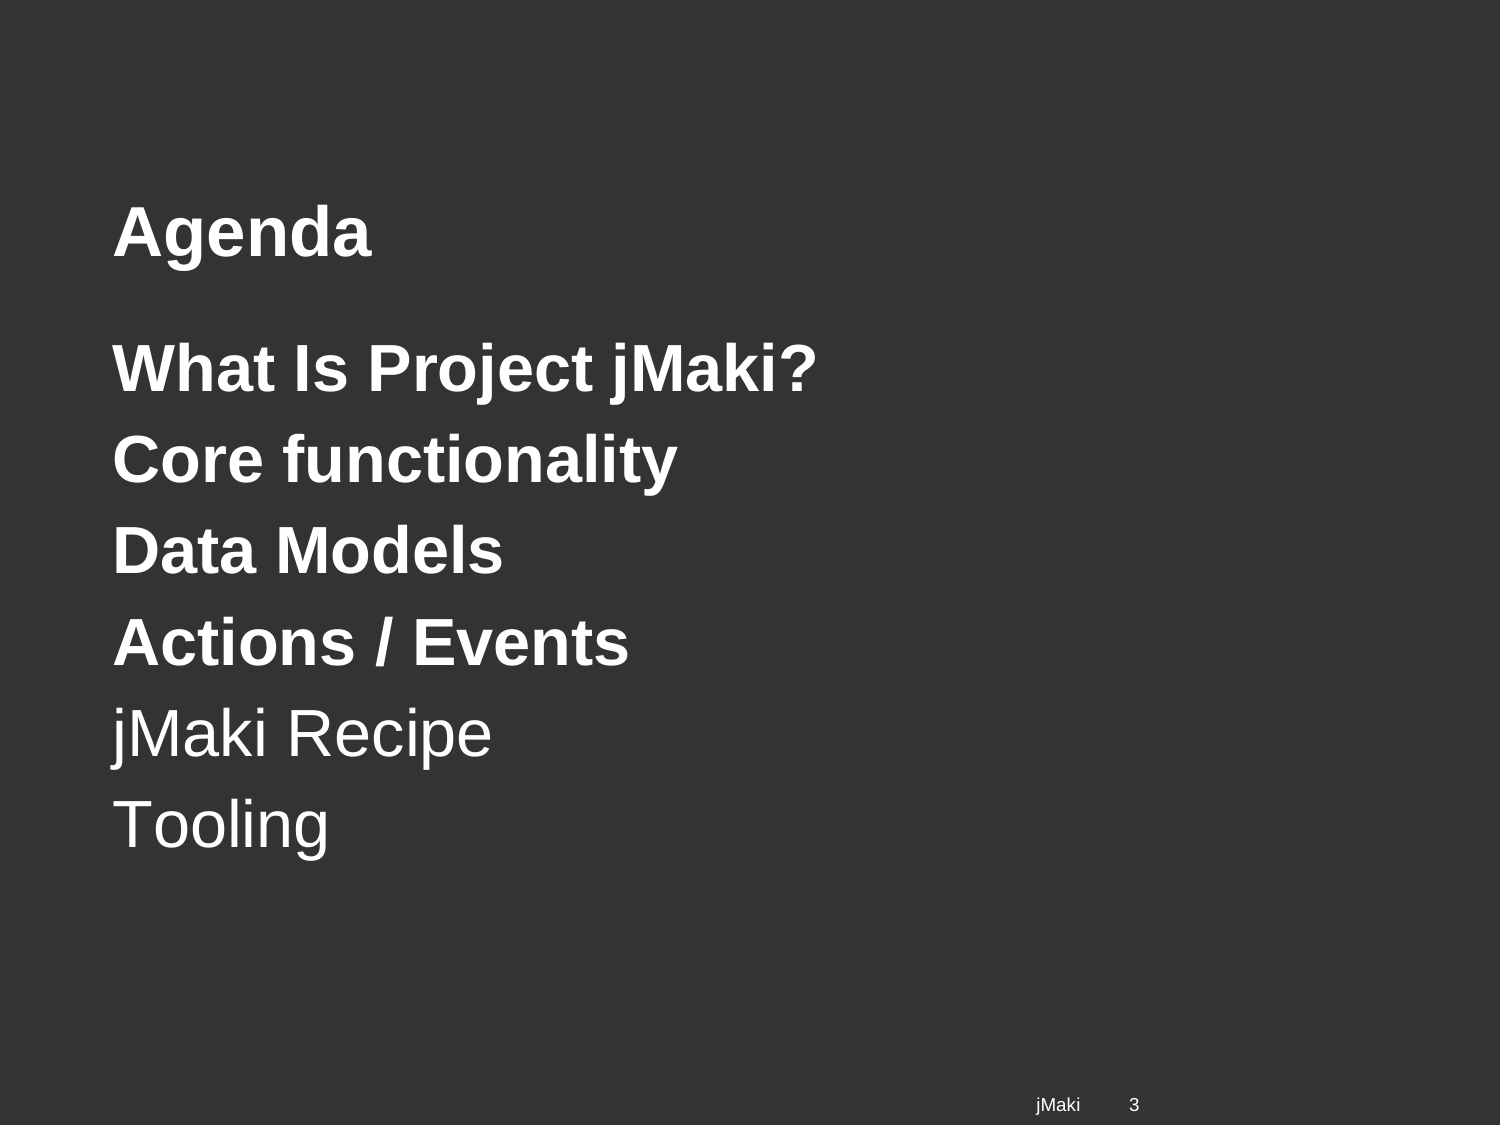

# Agenda
What Is Project jMaki?
Core functionality
Data Models
Actions / Events
jMaki Recipe
Tooling